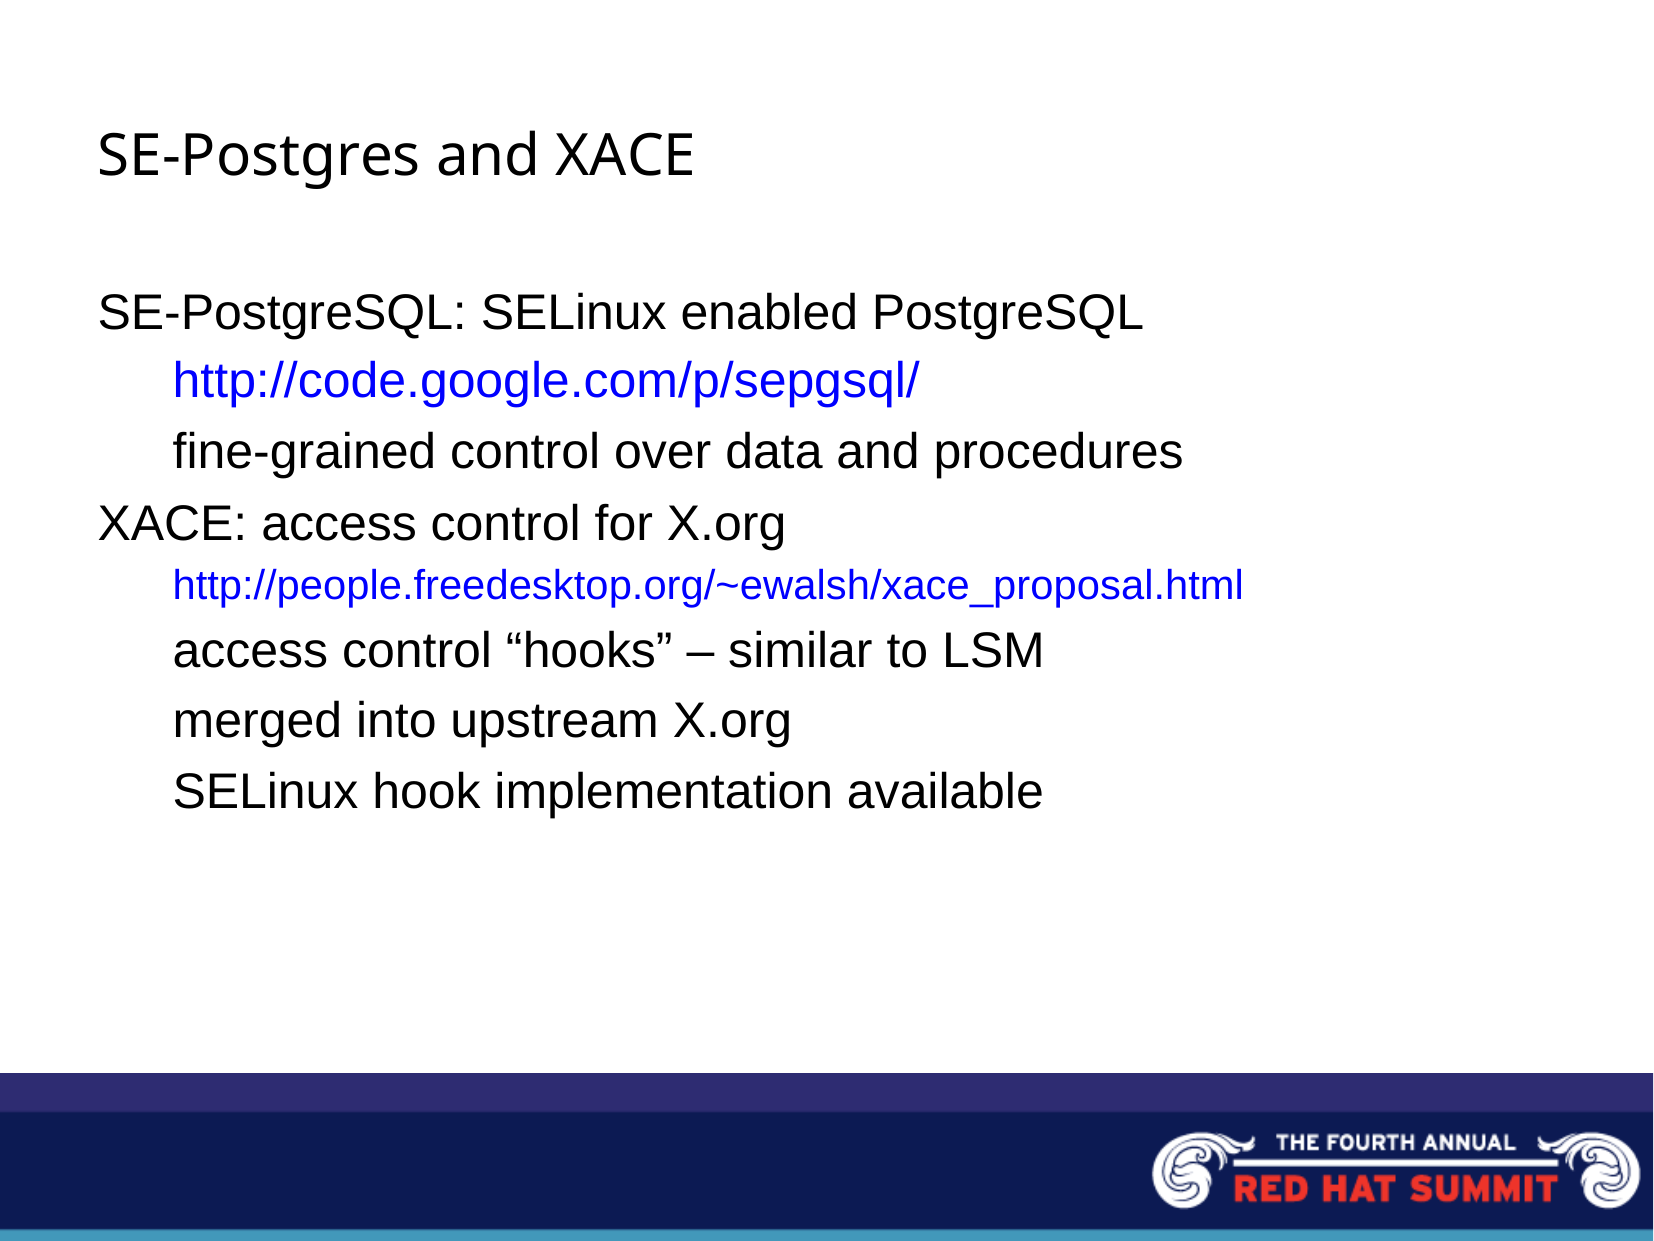

# SE-Postgres and XACE
SE-PostgreSQL: SELinux enabled PostgreSQL
http://code.google.com/p/sepgsql/
fine-grained control over data and procedures
XACE: access control for X.org
http://people.freedesktop.org/~ewalsh/xace_proposal.html
access control “hooks” – similar to LSM
merged into upstream X.org
SELinux hook implementation available